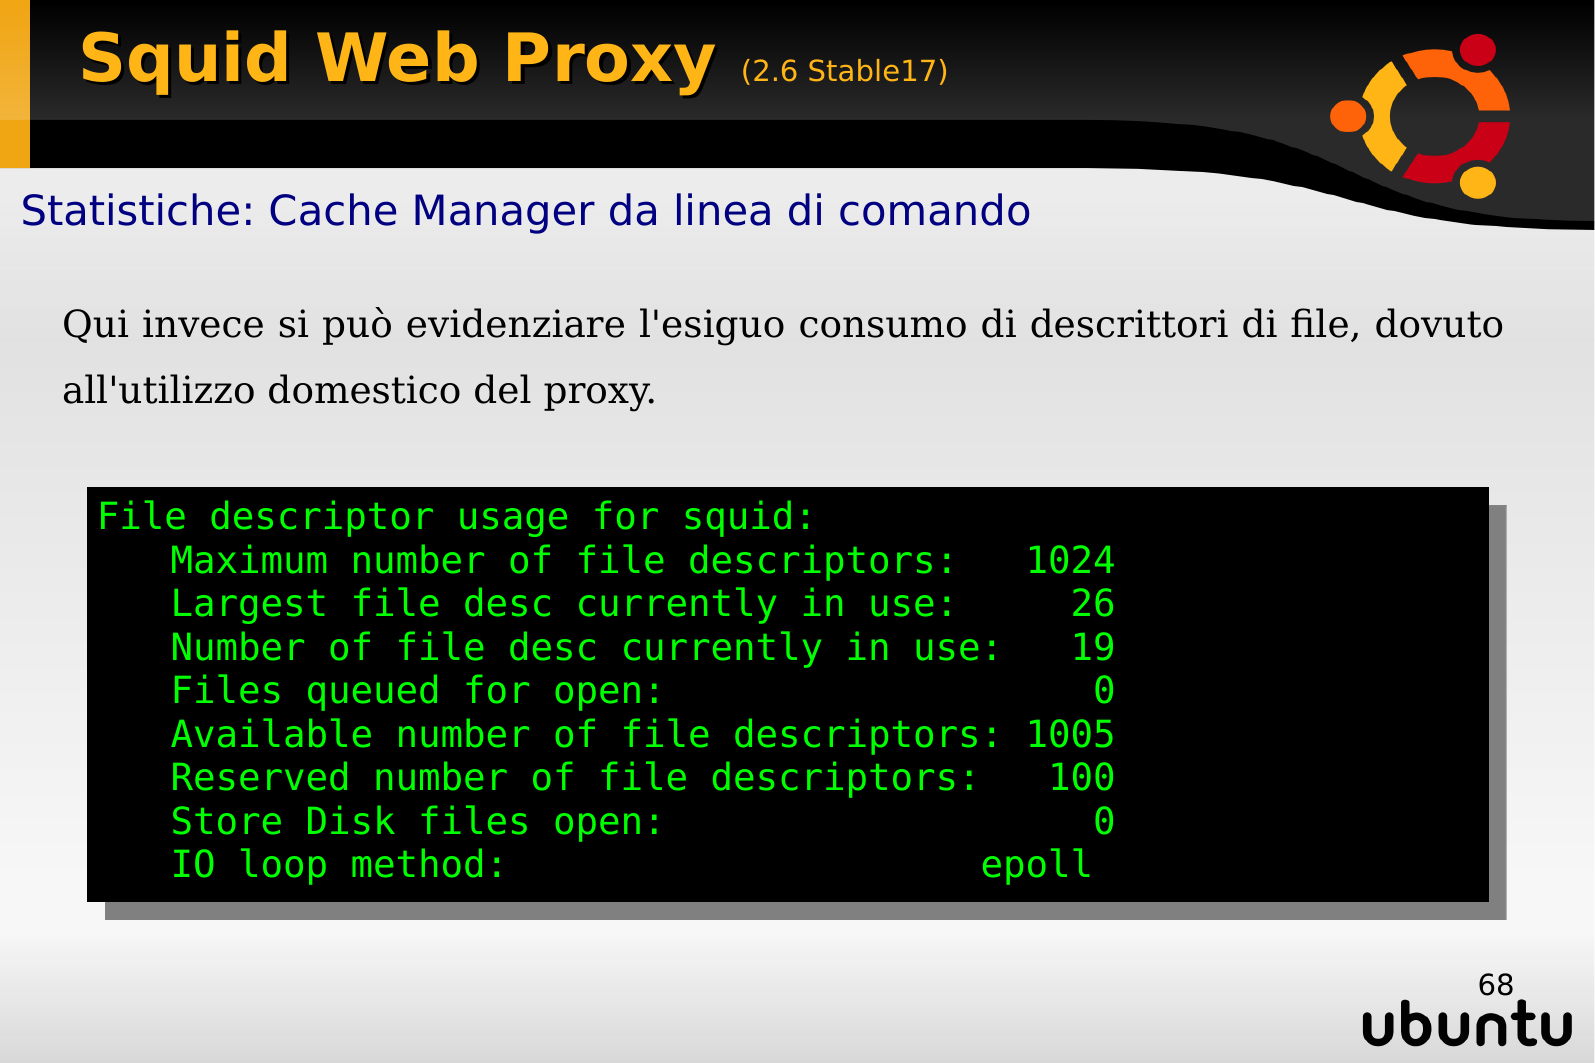

Squid Web Proxy (2.6 Stable17)
Statistiche: Cache Manager da linea di comando
Qui invece si può evidenziare l'esiguo consumo di descrittori di file, dovuto all'utilizzo domestico del proxy.
File descriptor usage for squid:
	Maximum number of file descriptors: 1024
	Largest file desc currently in use: 26
	Number of file desc currently in use: 19
	Files queued for open: 0
	Available number of file descriptors: 1005
	Reserved number of file descriptors: 100
	Store Disk files open: 0
	IO loop method: epoll
68